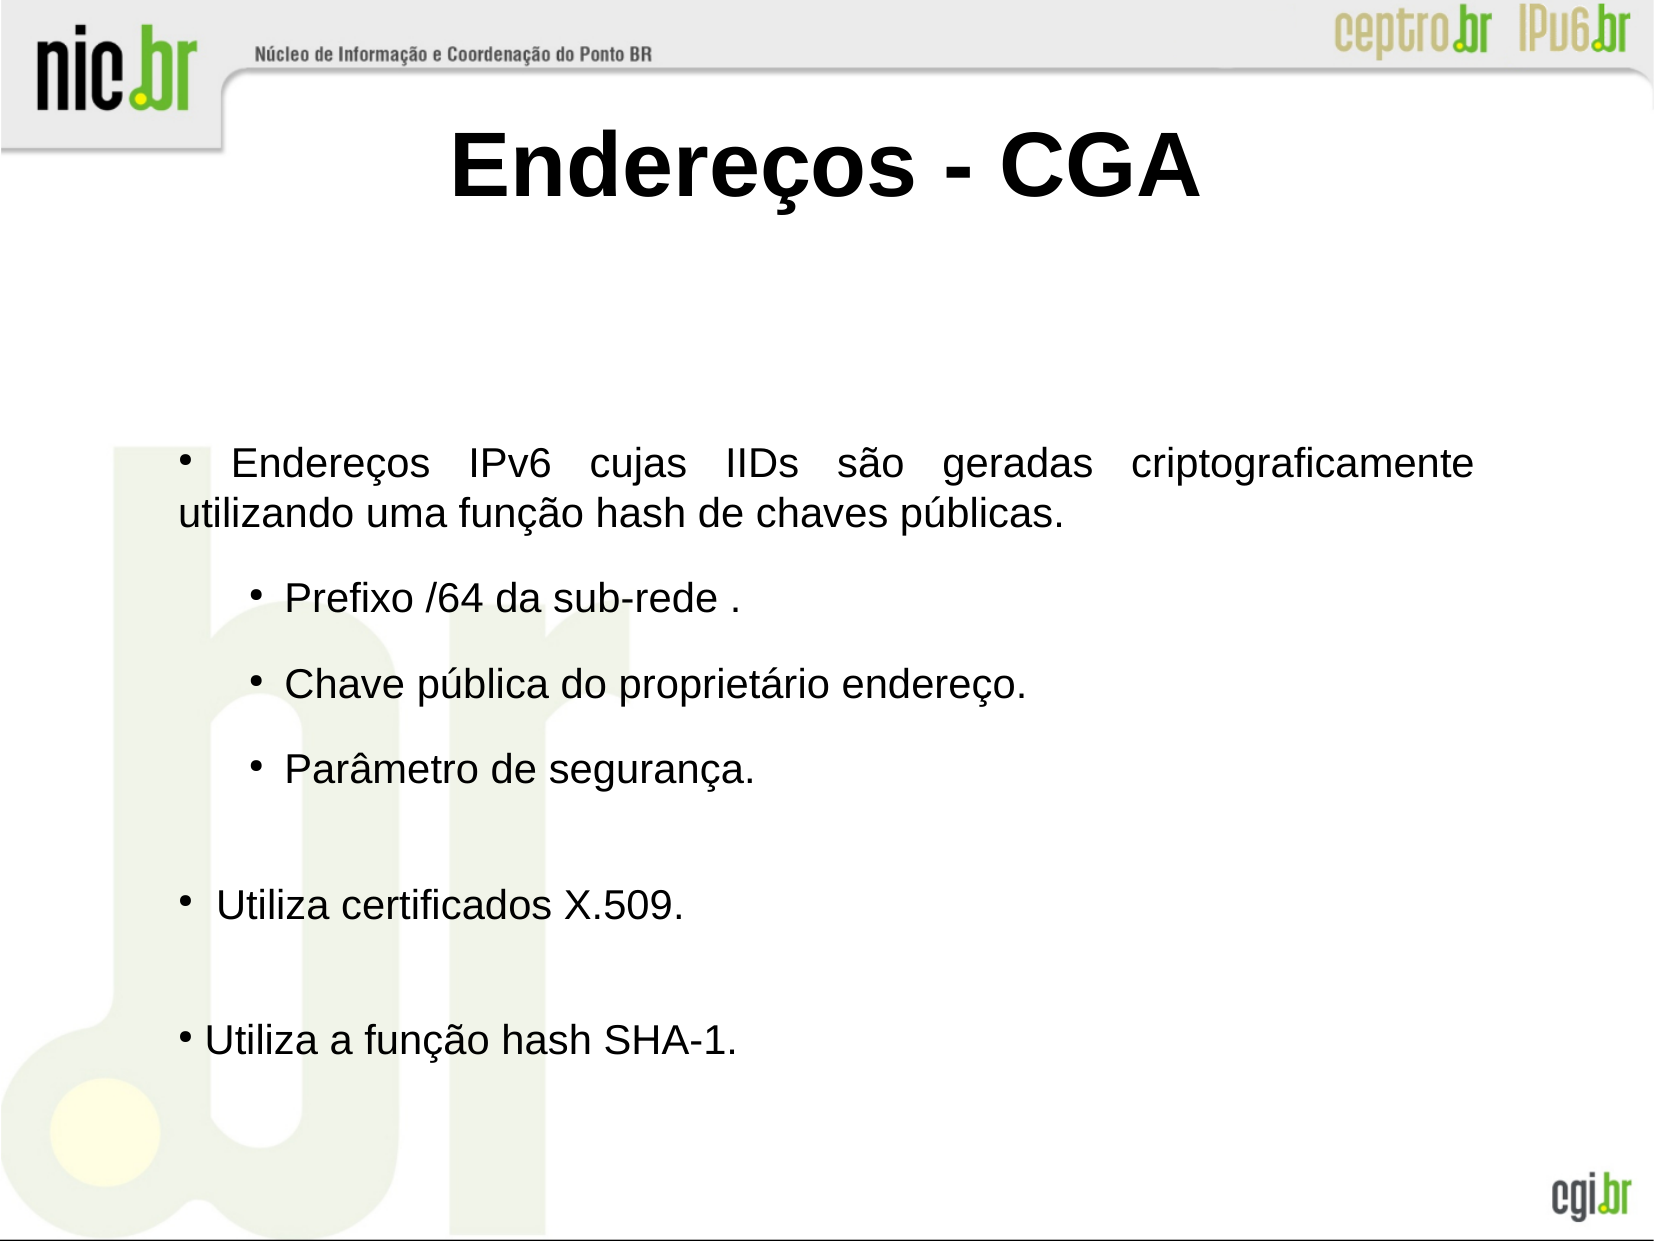

Endereços - CGA
 Endereços IPv6 cujas IIDs são geradas criptograficamente utilizando uma função hash de chaves públicas.
Prefixo /64 da sub-rede .
Chave pública do proprietário endereço.
Parâmetro de segurança.
 Utiliza certificados X.509.
 Utiliza a função hash SHA-1.